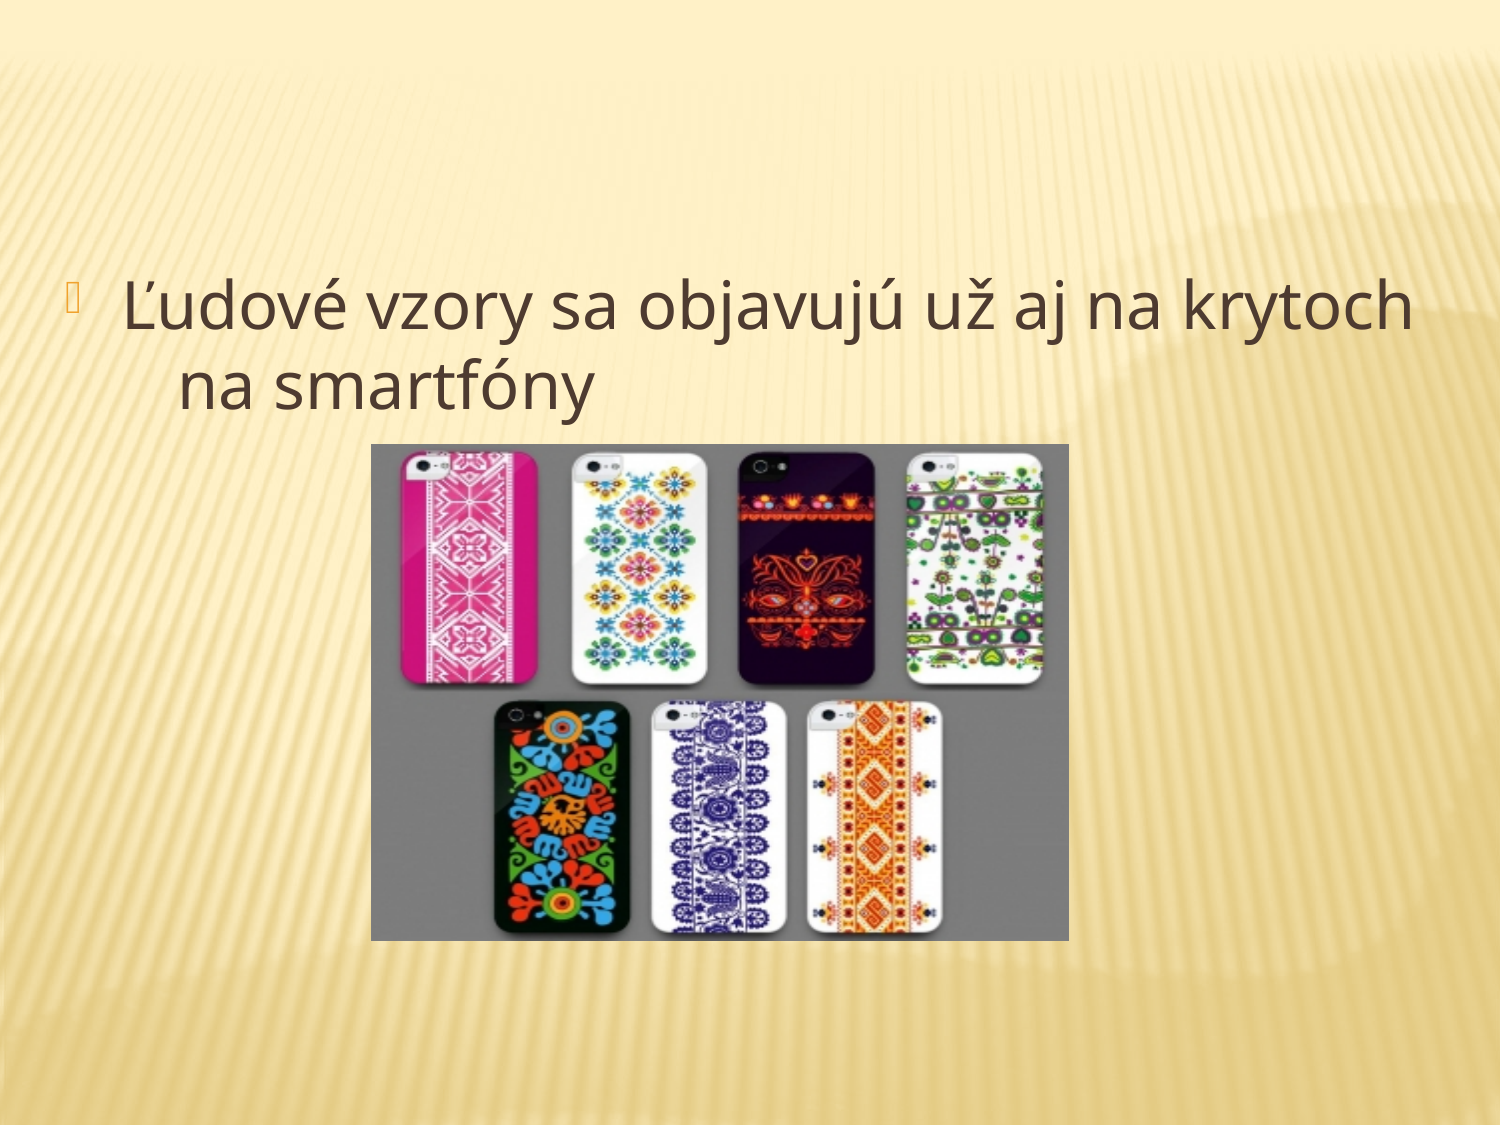

#
Ľudové vzory sa objavujú už aj na krytoch na smartfóny